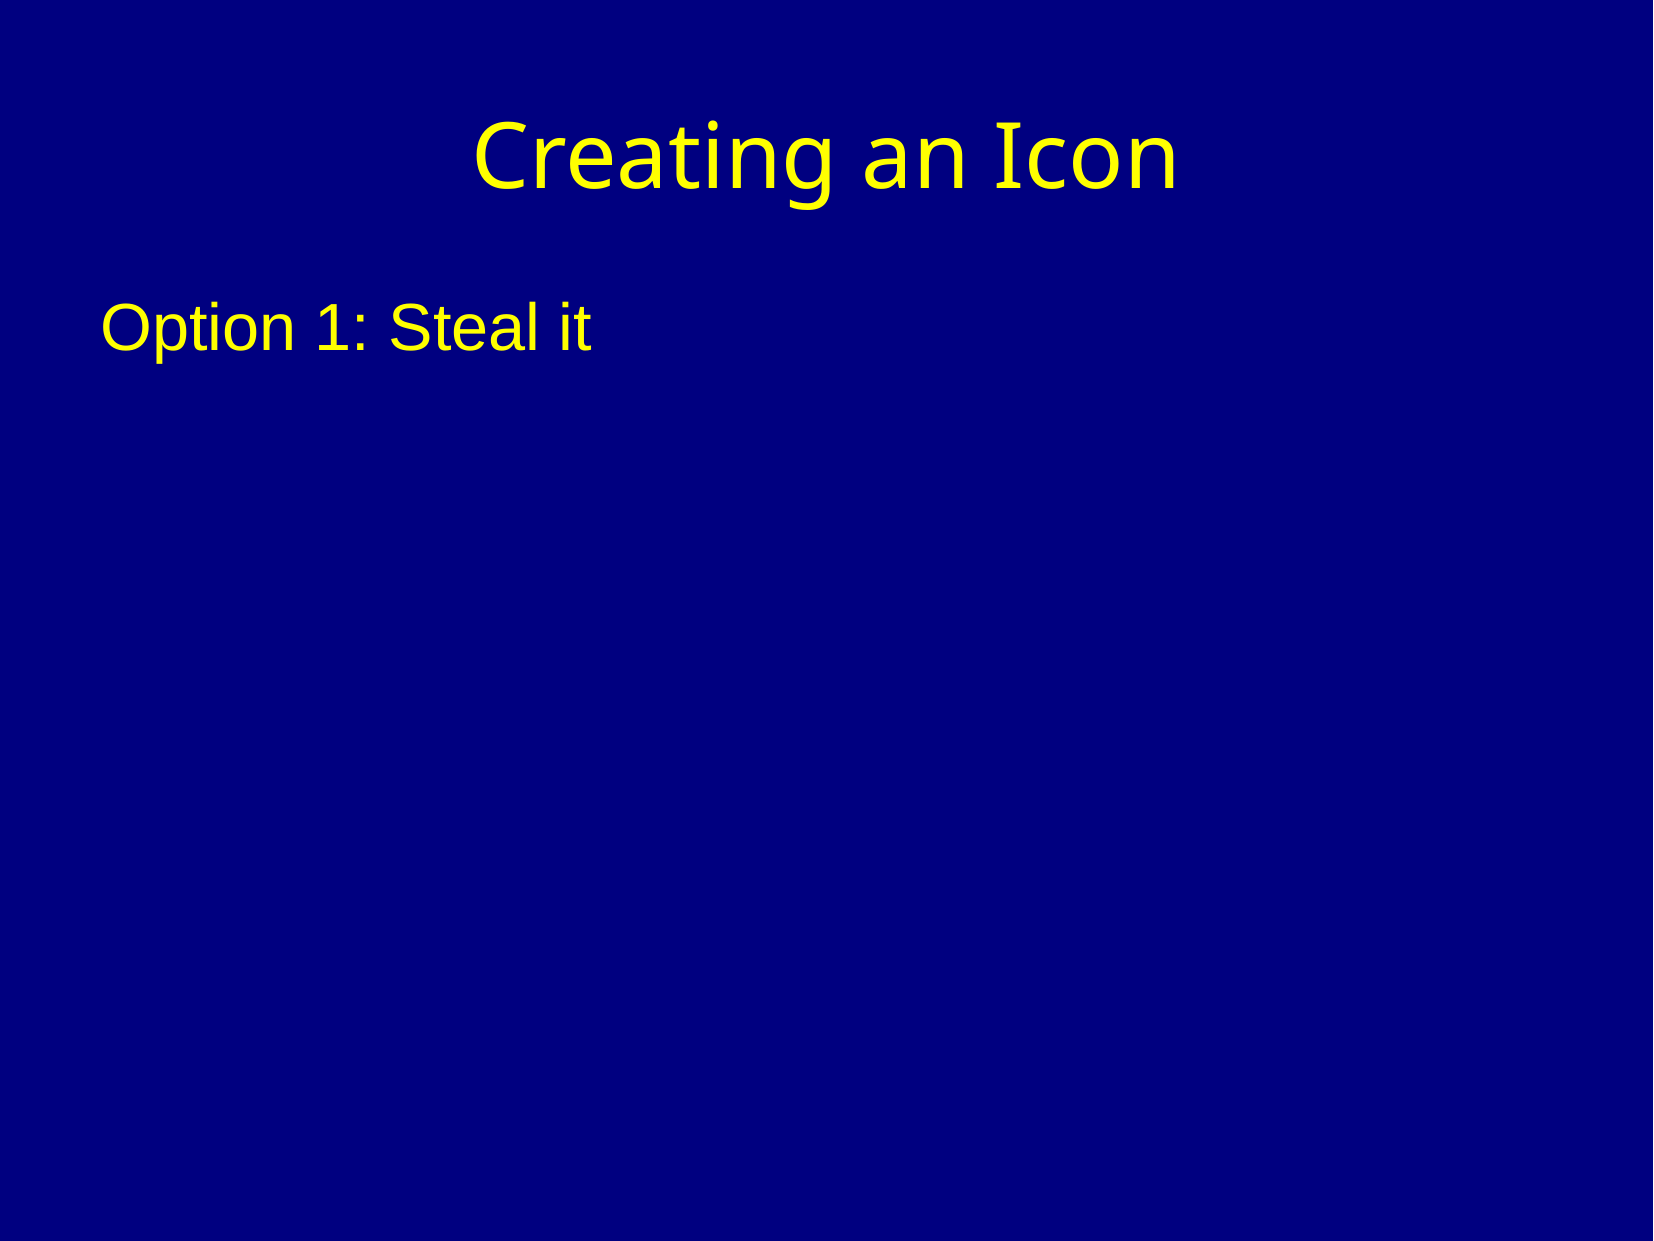

# Creating an Icon
Option 1: Steal it